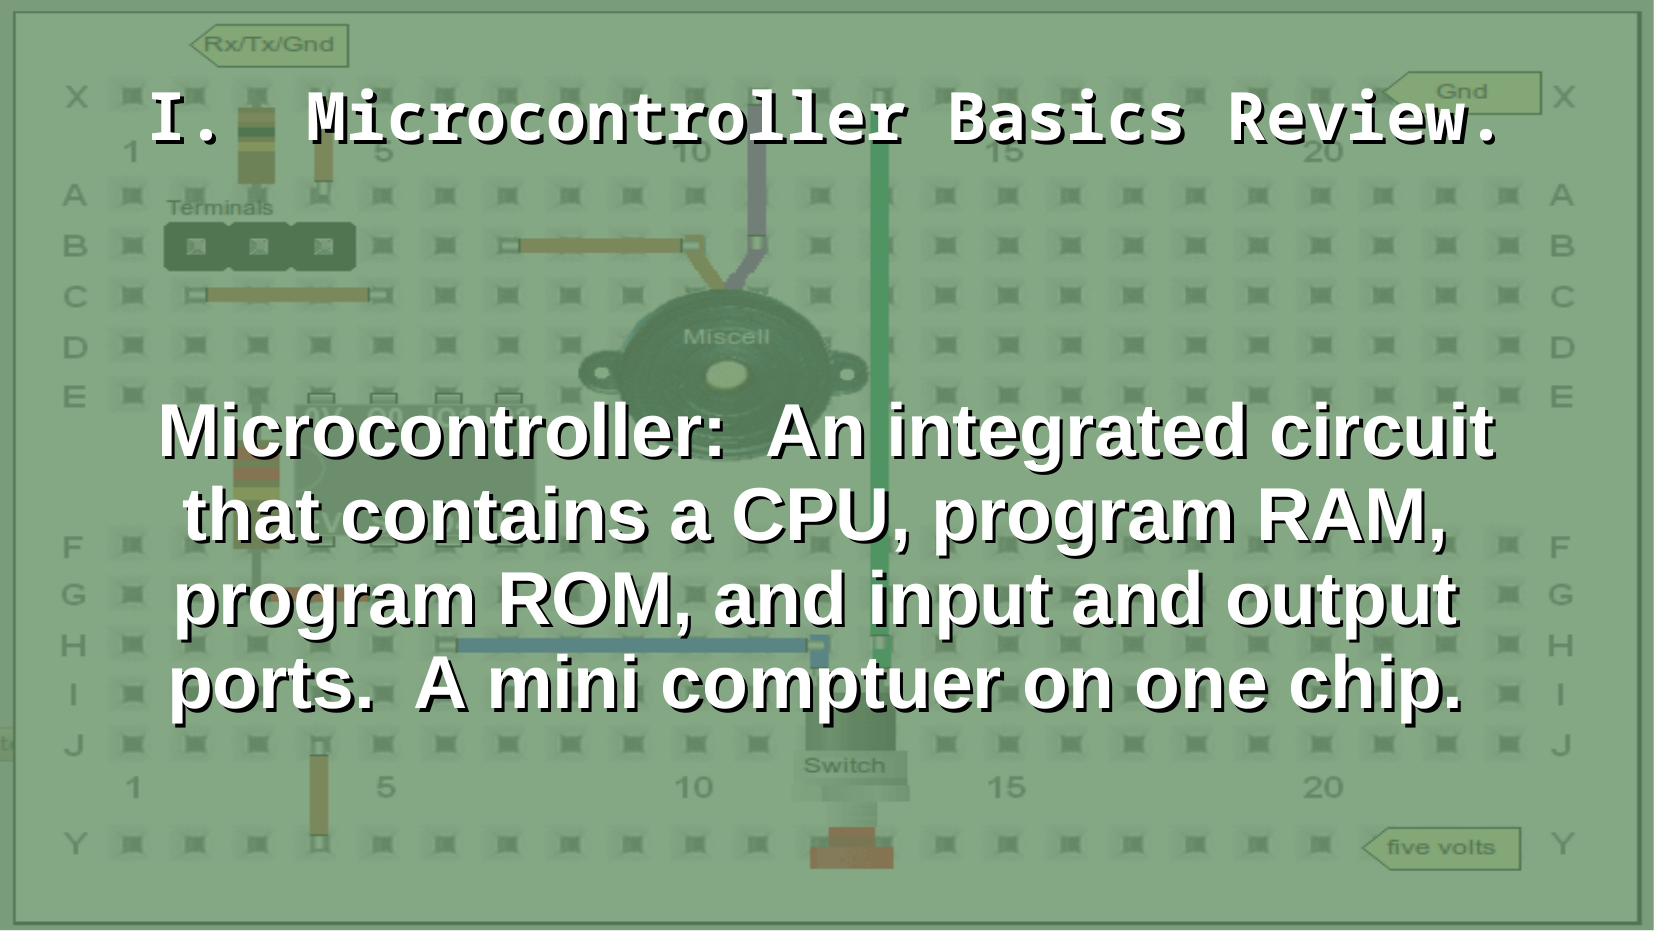

# I. Microcontroller Basics Review.
 Microcontroller: An integrated circuit that contains a CPU, program RAM, program ROM, and input and output ports. A mini comptuer on one chip.